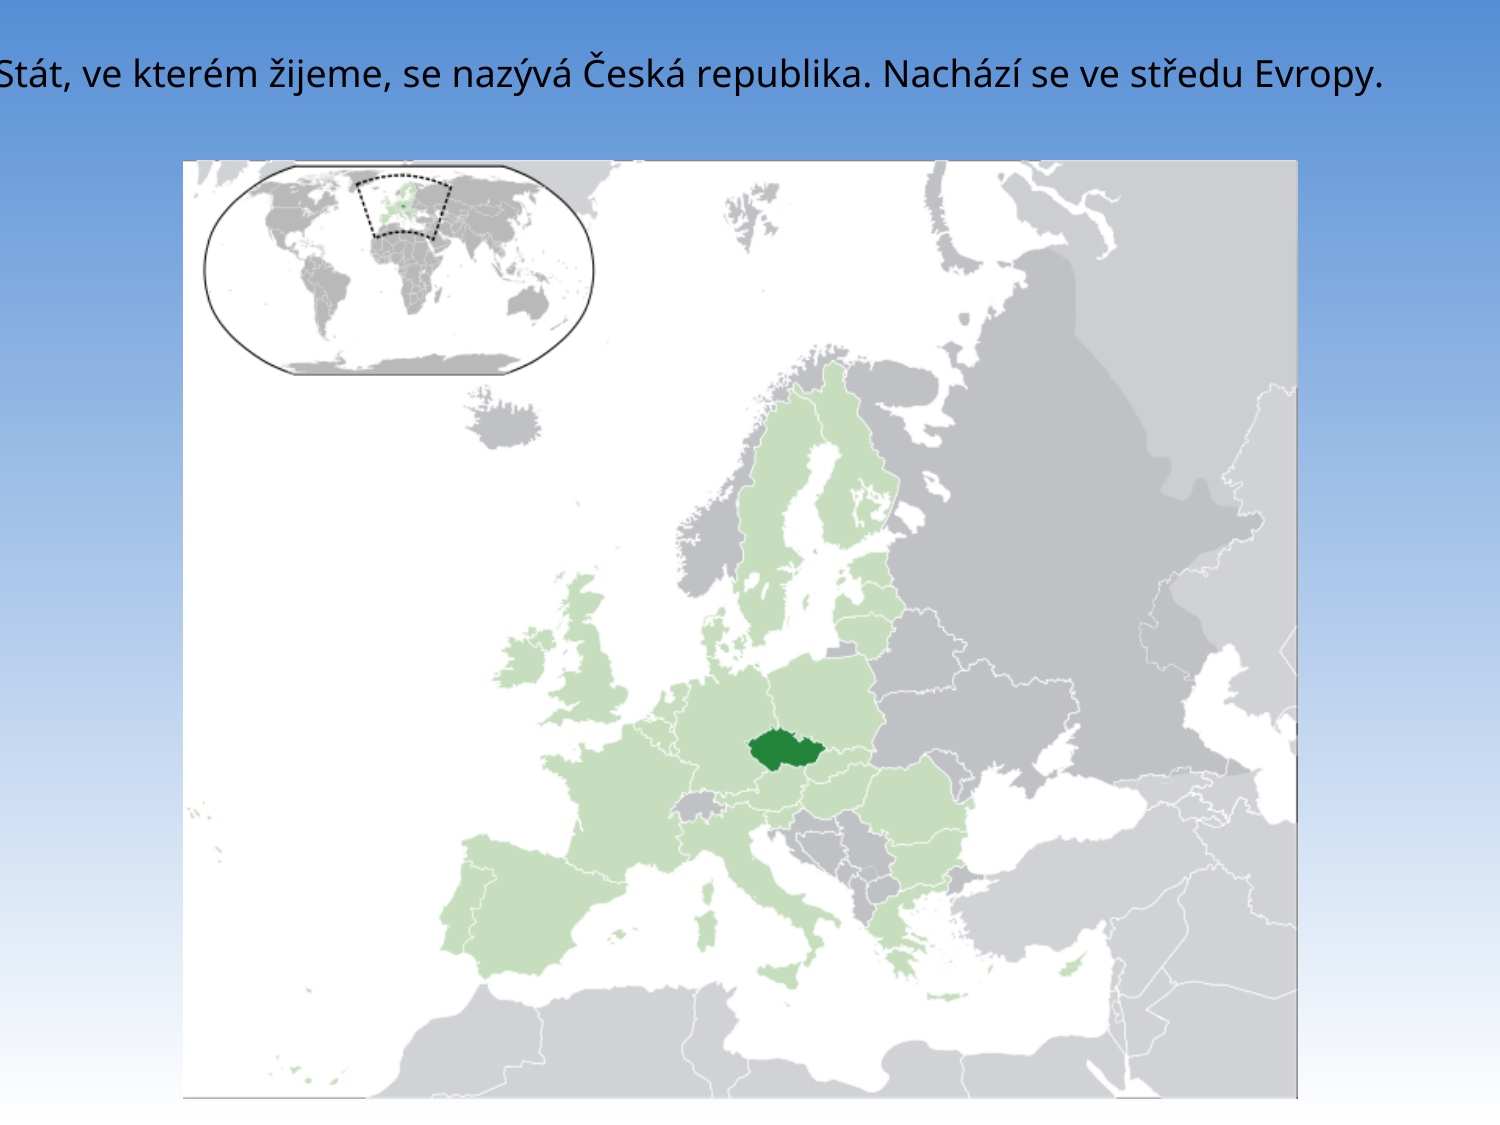

Stát, ve kterém žijeme, se nazývá Česká republika. Nachází se ve středu Evropy.